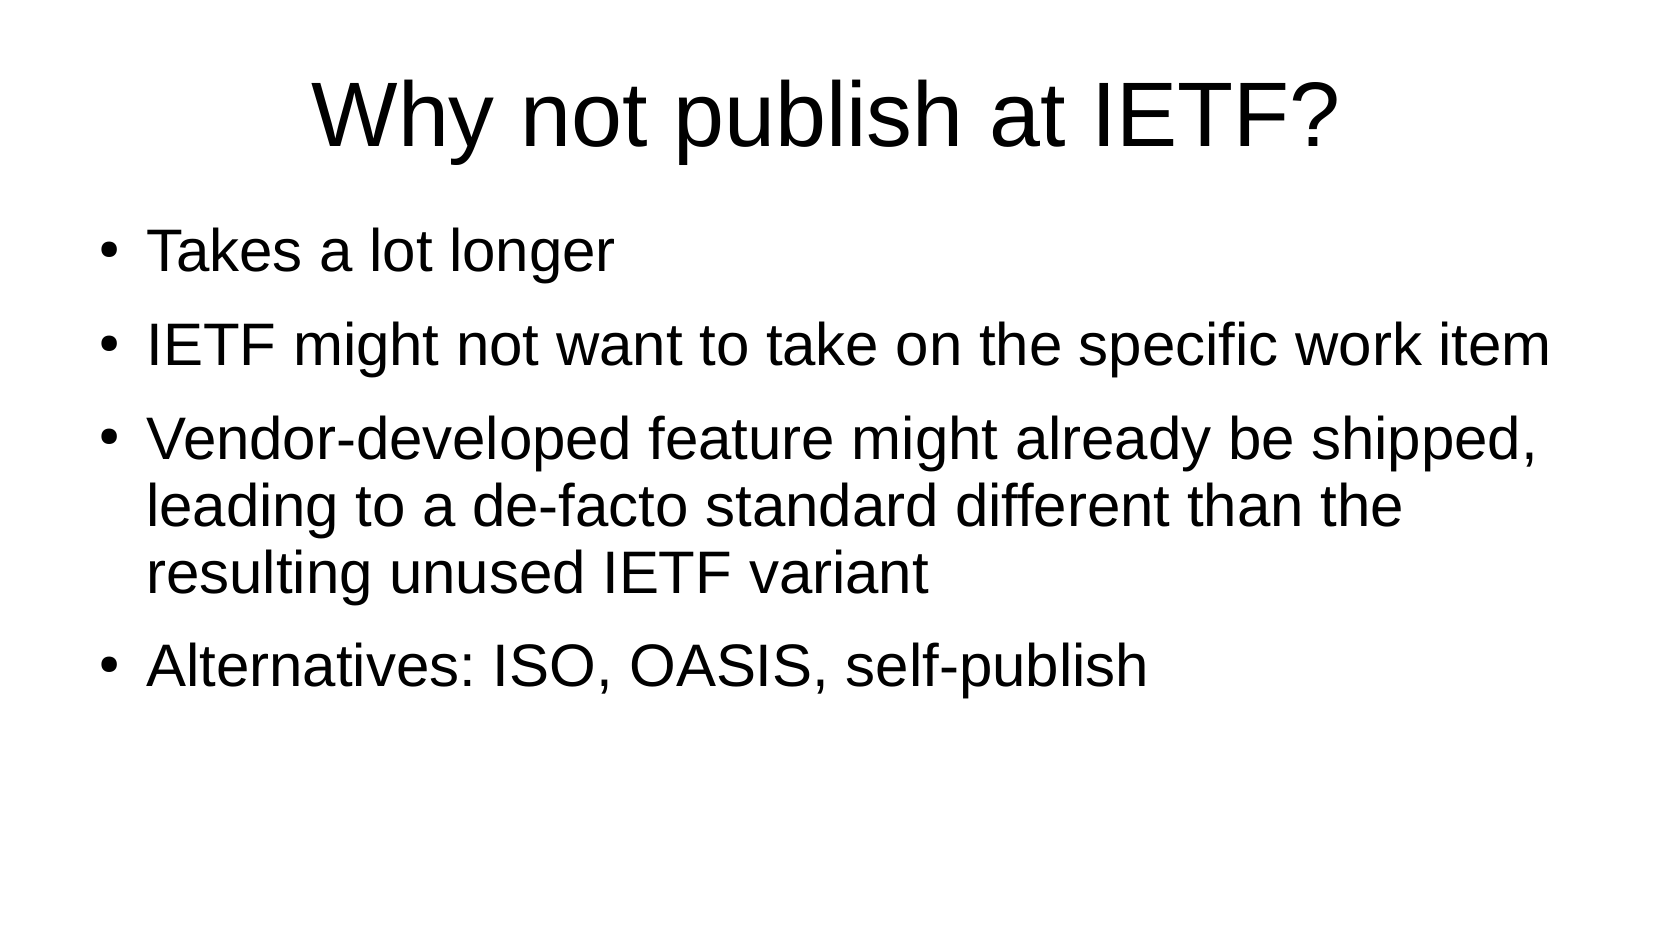

# Why not publish at IETF?
Takes a lot longer
IETF might not want to take on the specific work item
Vendor-developed feature might already be shipped, leading to a de-facto standard different than the resulting unused IETF variant
Alternatives: ISO, OASIS, self-publish